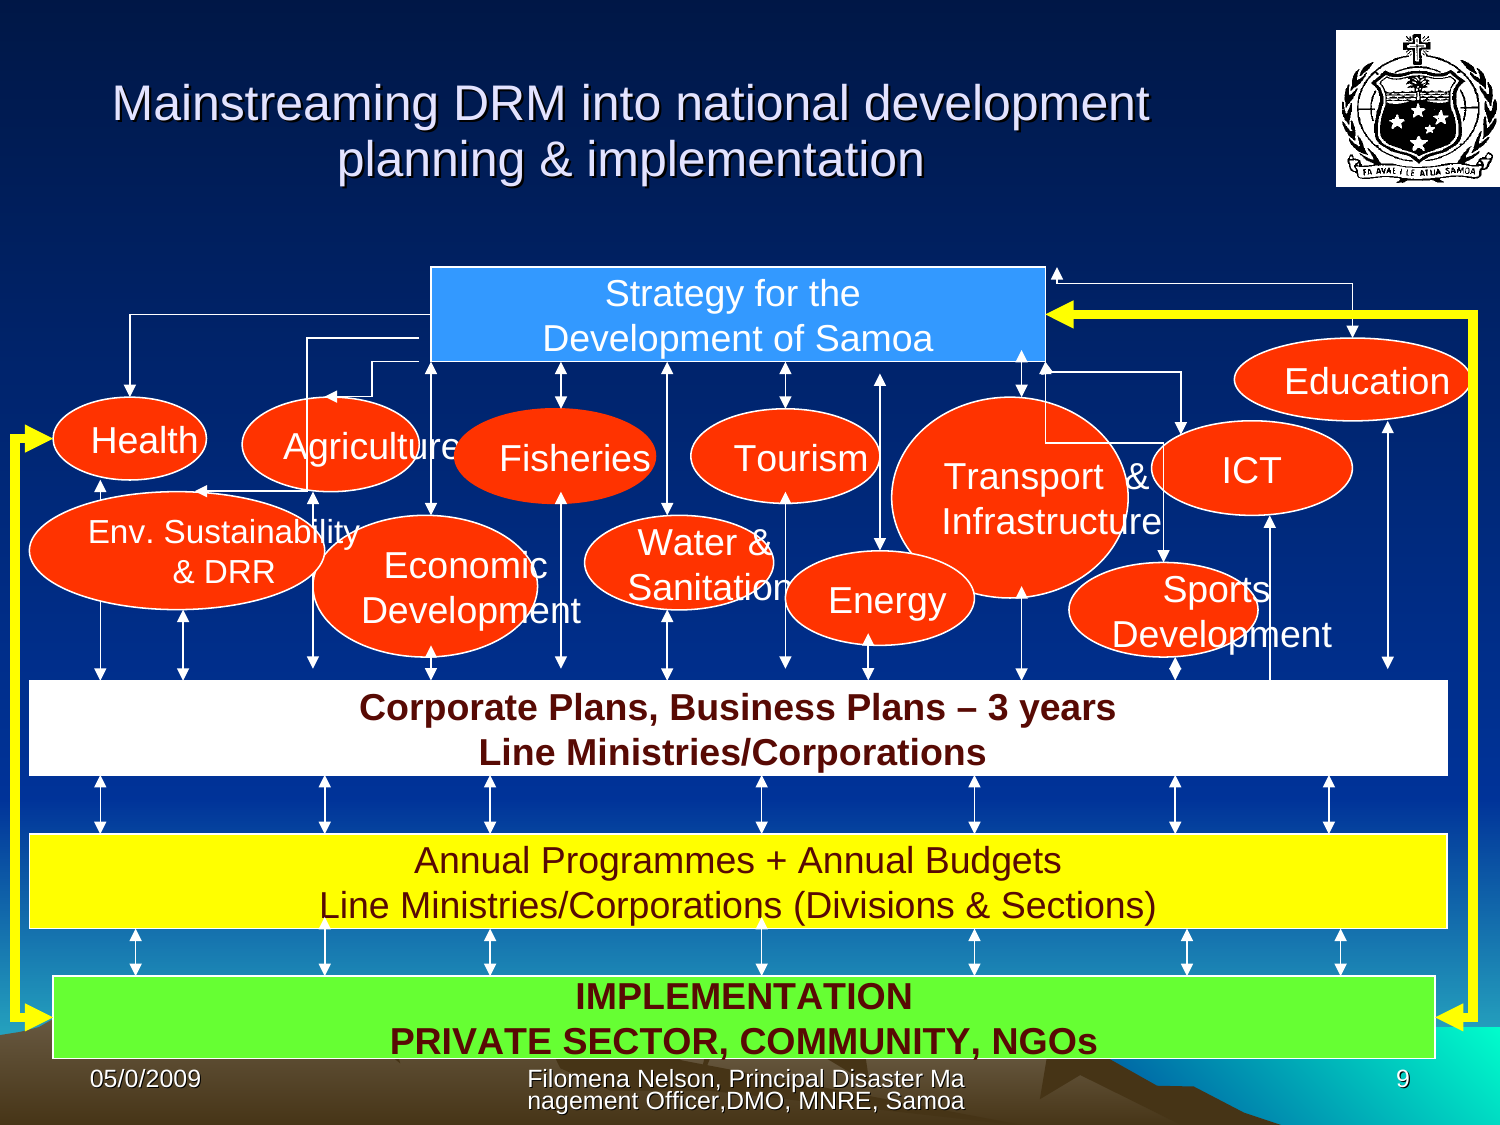

# Mainstreaming DRM into national development planning & implementation
Strategy for the
Development of Samoa
Education
Health
Agriculture
Transport &
Infrastructure
Fisheries
Tourism
ICT
Env. Sustainability
& DRR
Economic
Development
Water &
Sanitation
Energy
Sports
Development
Corporate Plans, Business Plans – 3 years
Line Ministries/Corporations
Annual Programmes + Annual Budgets
Line Ministries/Corporations (Divisions & Sections)
IMPLEMENTATION
PRIVATE SECTOR, COMMUNITY, NGOs
05/0/2009
Filomena Nelson, Principal Disaster Management Officer,DMO, MNRE, Samoa
9